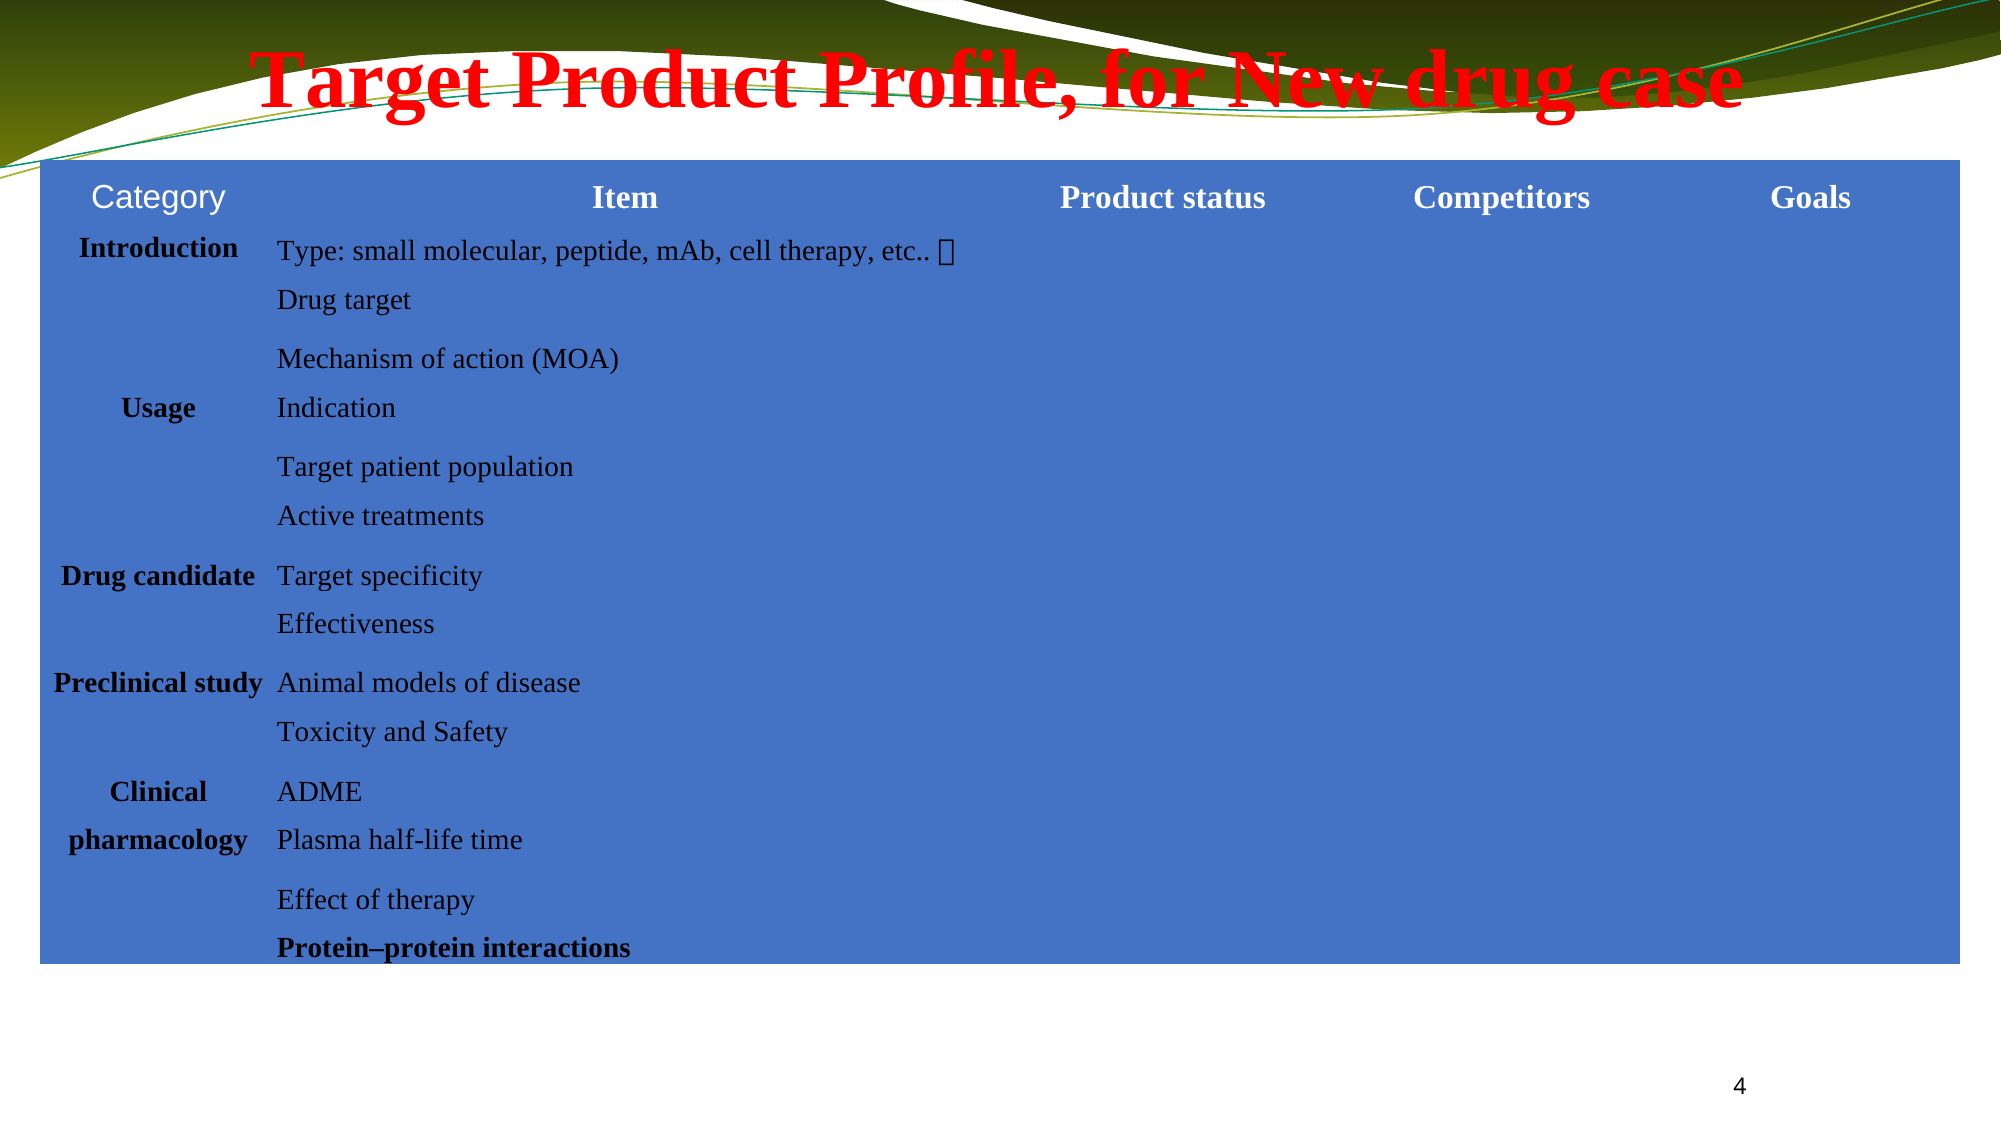

# Target Product Profile, for New drug case
| Category | Item | Product status | Competitors | Goals |
| --- | --- | --- | --- | --- |
| Introduction | Type: small molecular, peptide, mAb, cell therapy, etc..） | | | |
| | Drug target | | | |
| | Mechanism of action (MOA) | | | |
| Usage | Indication | | | |
| | Target patient population | | | |
| | Active treatments | | | |
| Drug candidate | Target specificity | | | |
| | Effectiveness | | | |
| Preclinical study | Animal models of disease | | | |
| | Toxicity and Safety | | | |
| Clinical pharmacology | ADME | | | |
| | Plasma half-life time | | | |
| | Effect of therapy | | | |
| | Protein–protein interactions | | | |